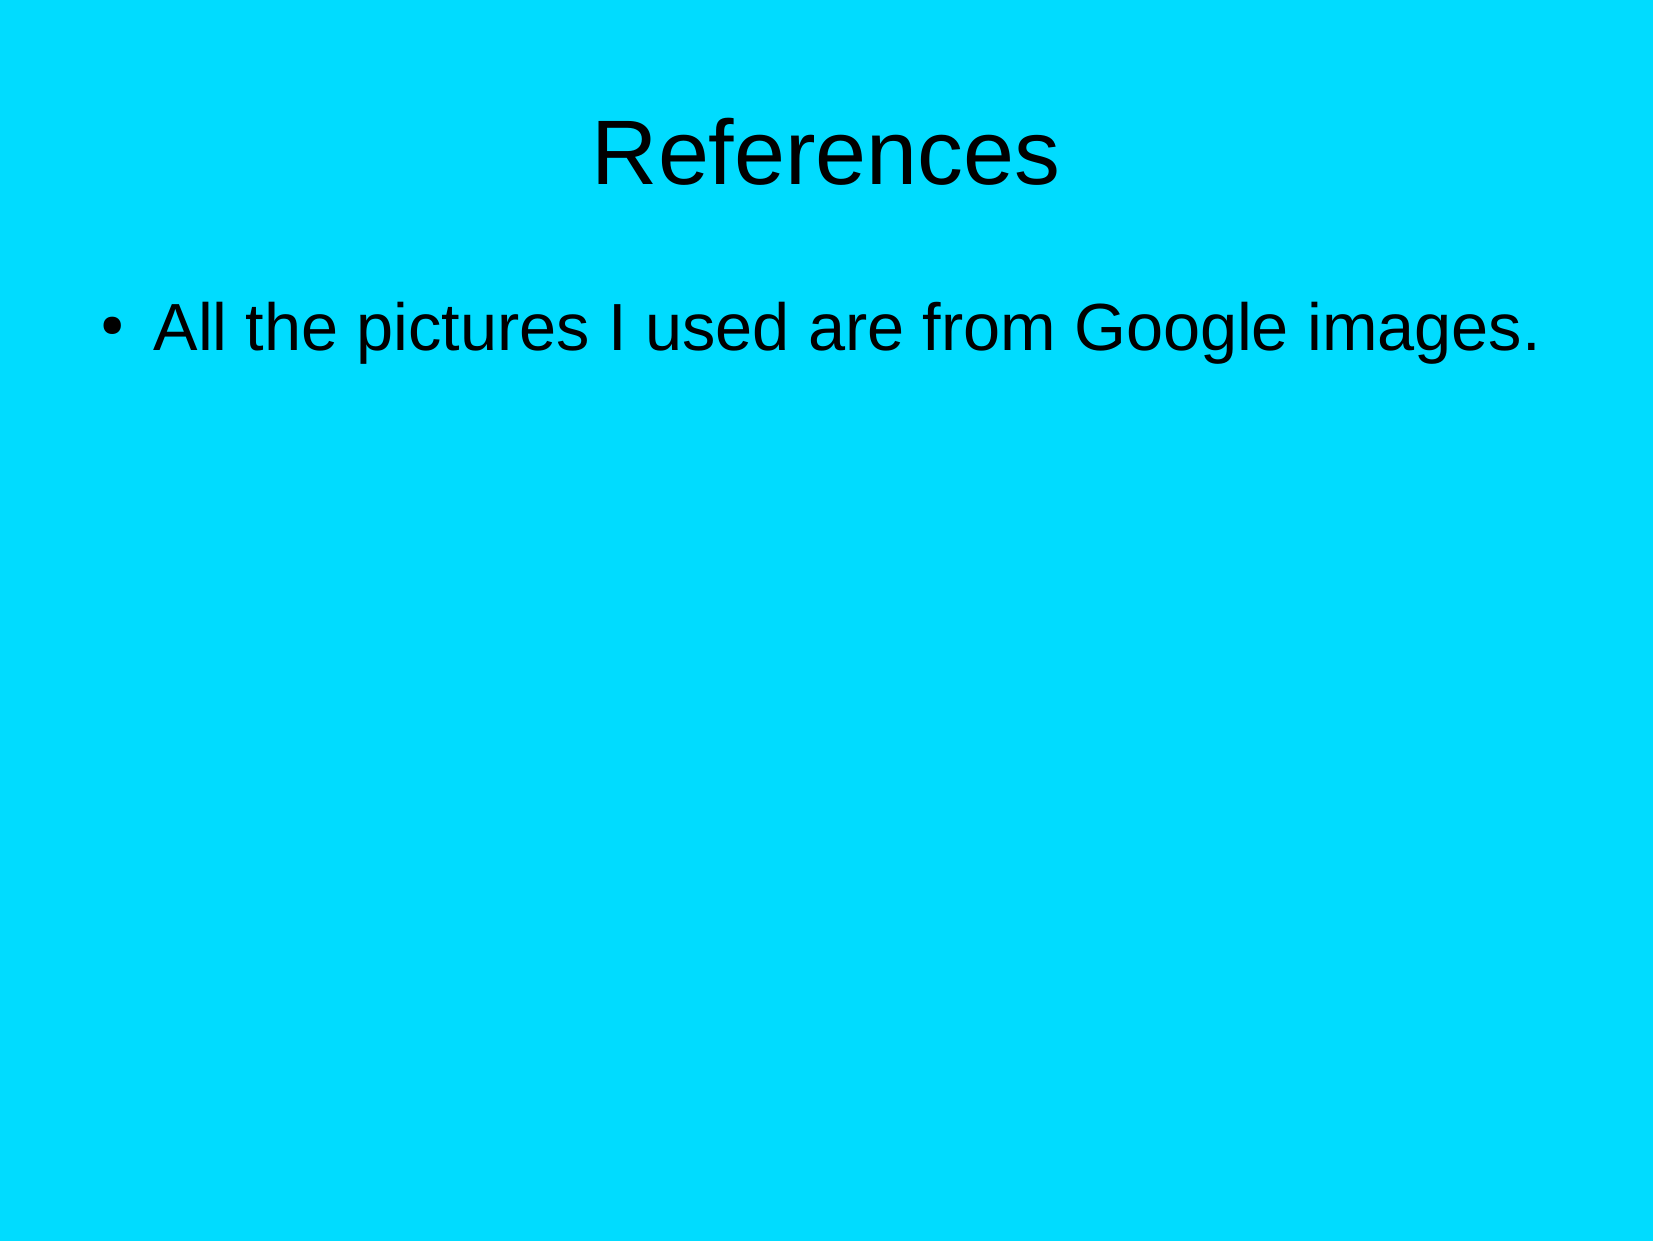

# References
All the pictures I used are from Google images.